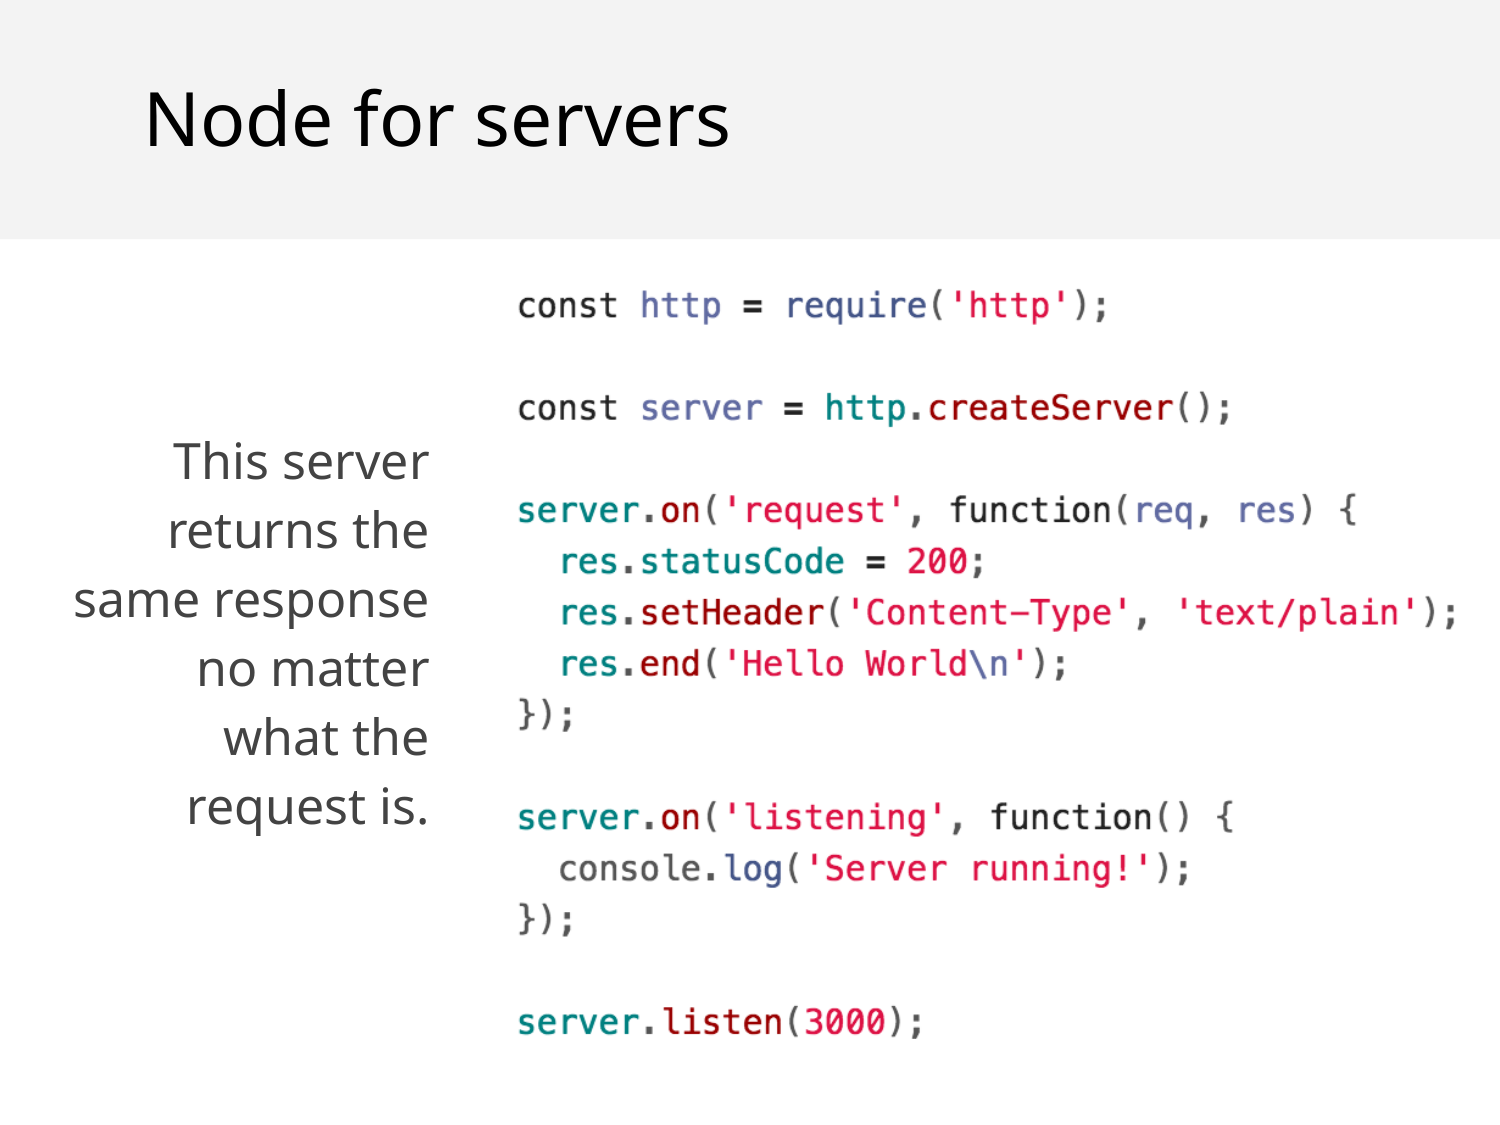

# Node for servers
This server returns the same response no matter what the request is.